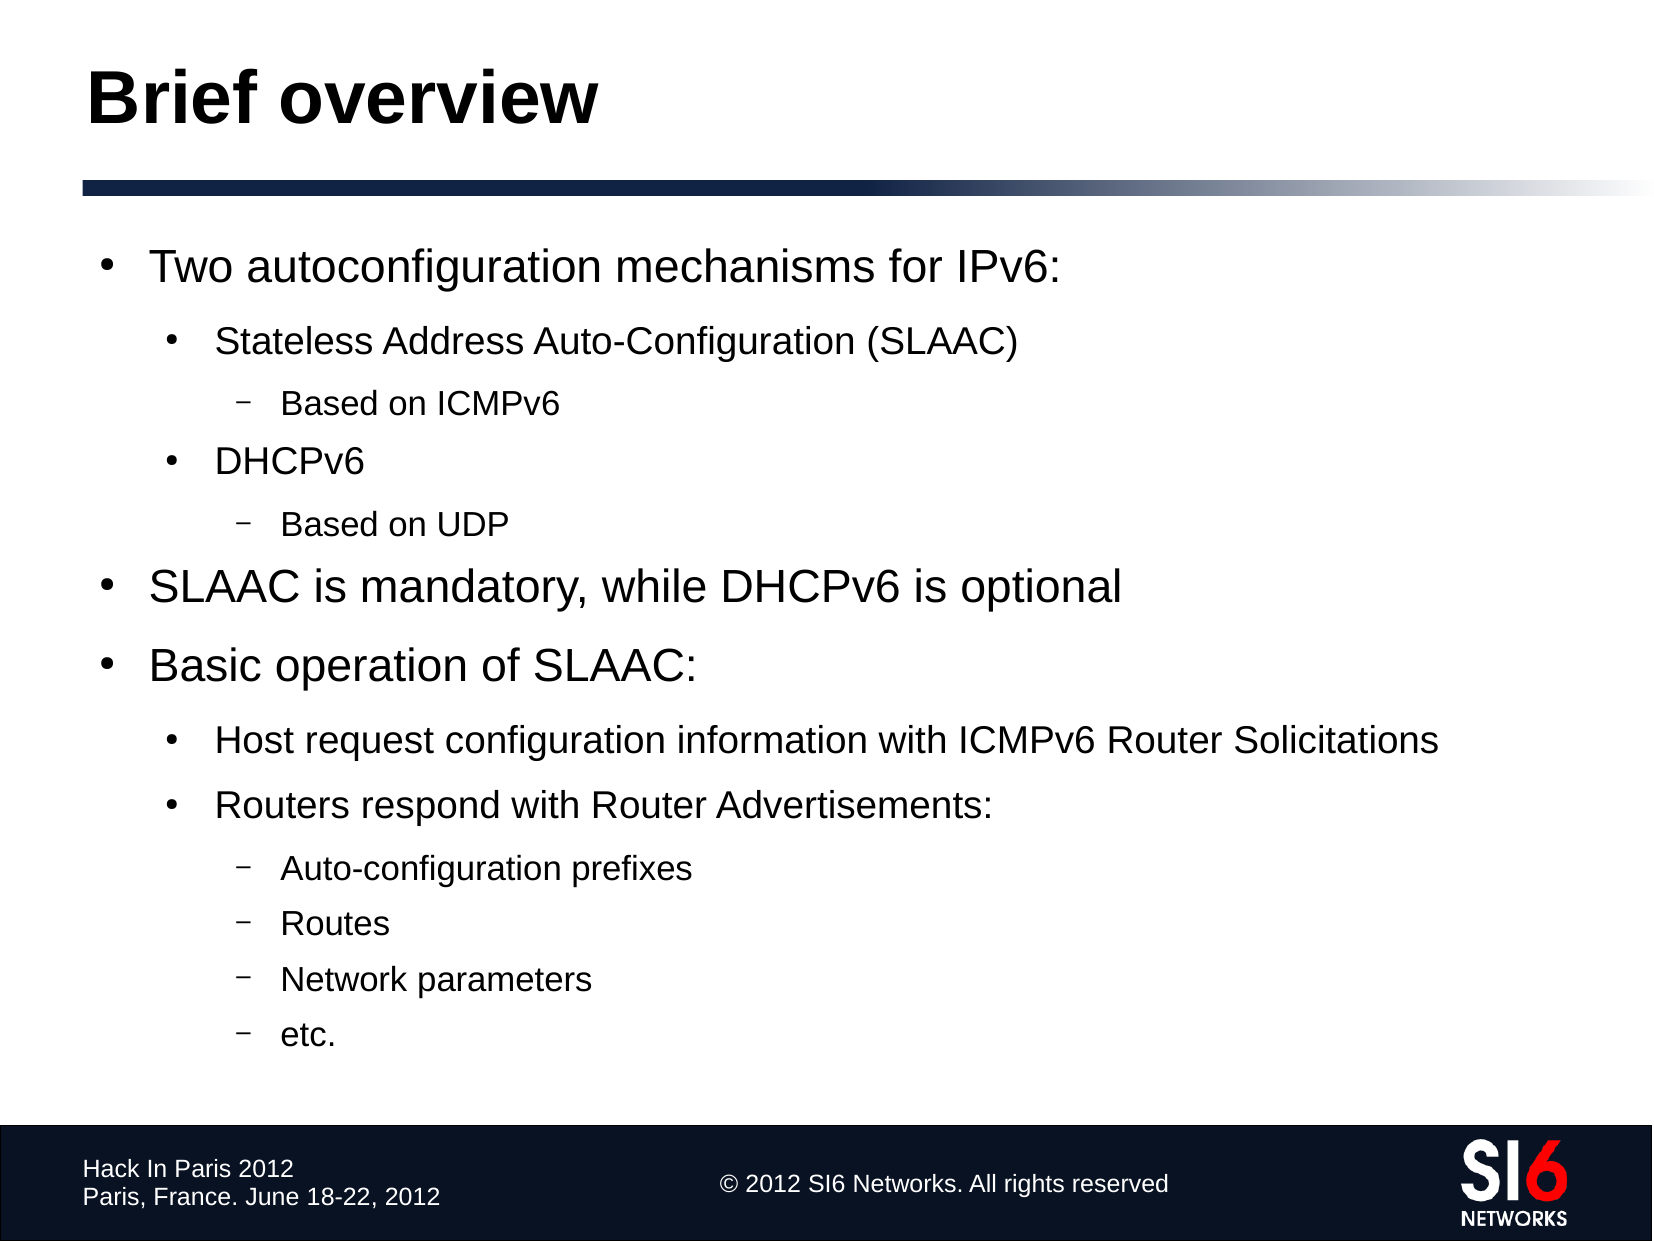

# Brief overview
Two autoconfiguration mechanisms for IPv6:
Stateless Address Auto-Configuration (SLAAC)
Based on ICMPv6
DHCPv6
Based on UDP
SLAAC is mandatory, while DHCPv6 is optional
Basic operation of SLAAC:
Host request configuration information with ICMPv6 Router Solicitations
Routers respond with Router Advertisements:
Auto-configuration prefixes
Routes
Network parameters
etc.
Congreso de Seguridad en Computo 2011